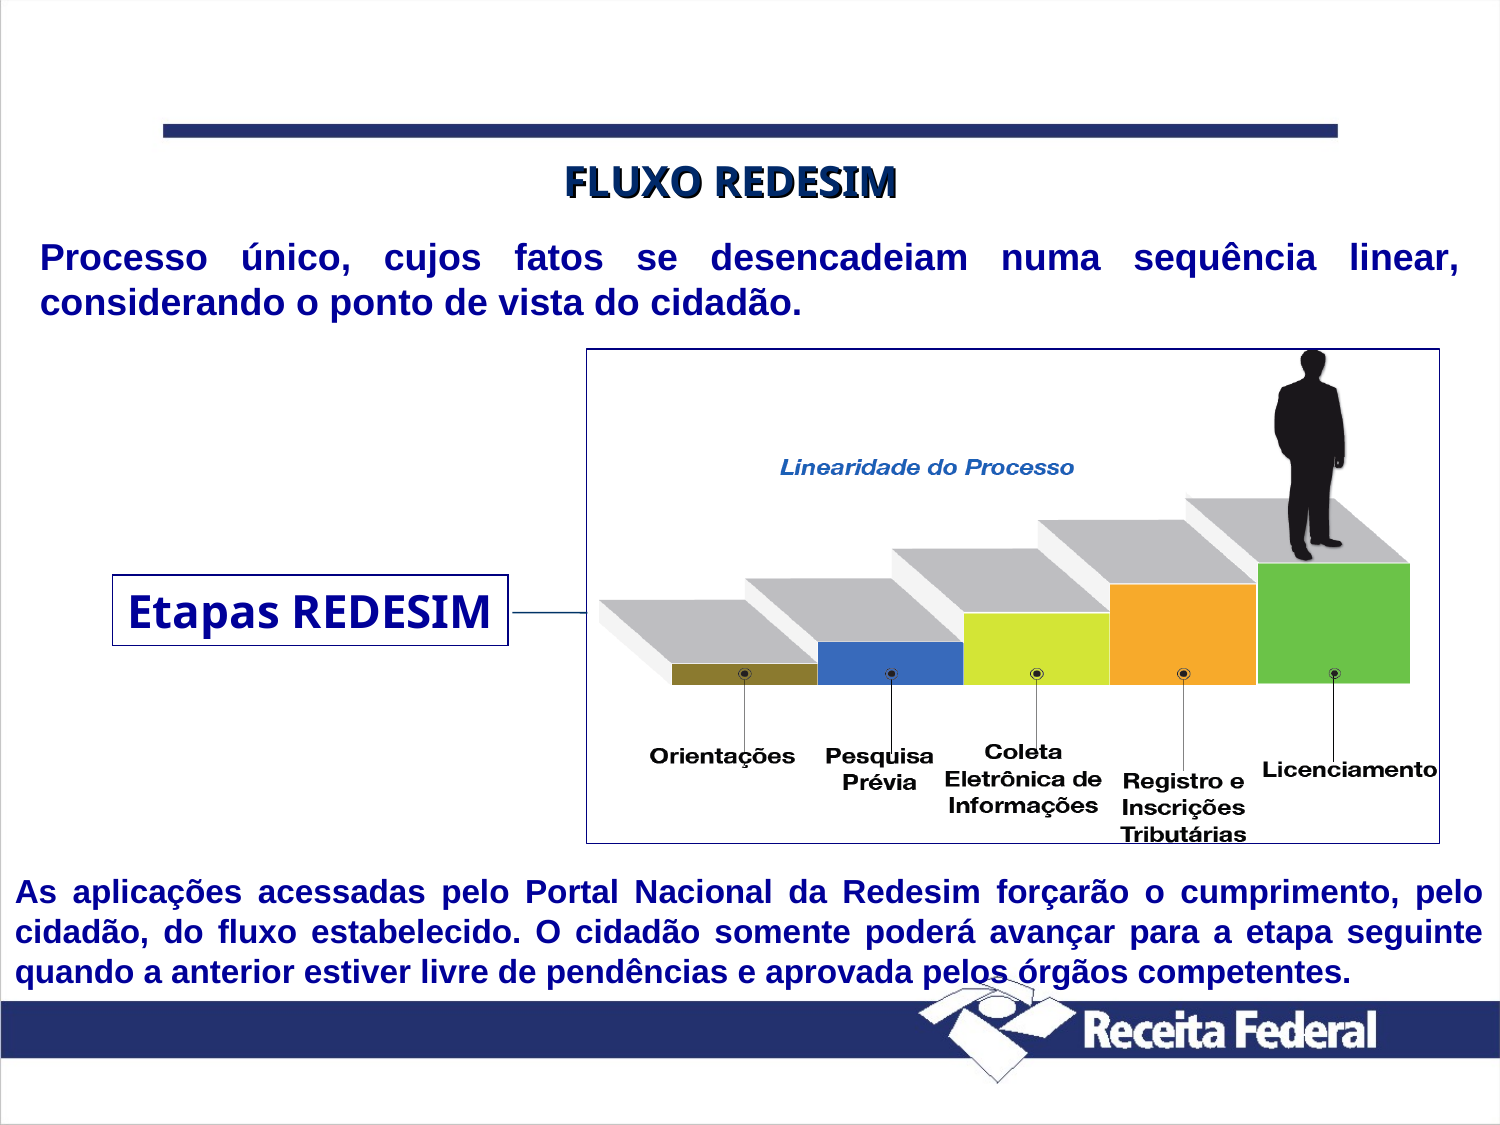

FLUXO REDESIM
Processo único, cujos fatos se desencadeiam numa sequência linear, considerando o ponto de vista do cidadão.
Etapas REDESIM
As aplicações acessadas pelo Portal Nacional da Redesim forçarão o cumprimento, pelo cidadão, do fluxo estabelecido. O cidadão somente poderá avançar para a etapa seguinte quando a anterior estiver livre de pendências e aprovada pelos órgãos competentes.